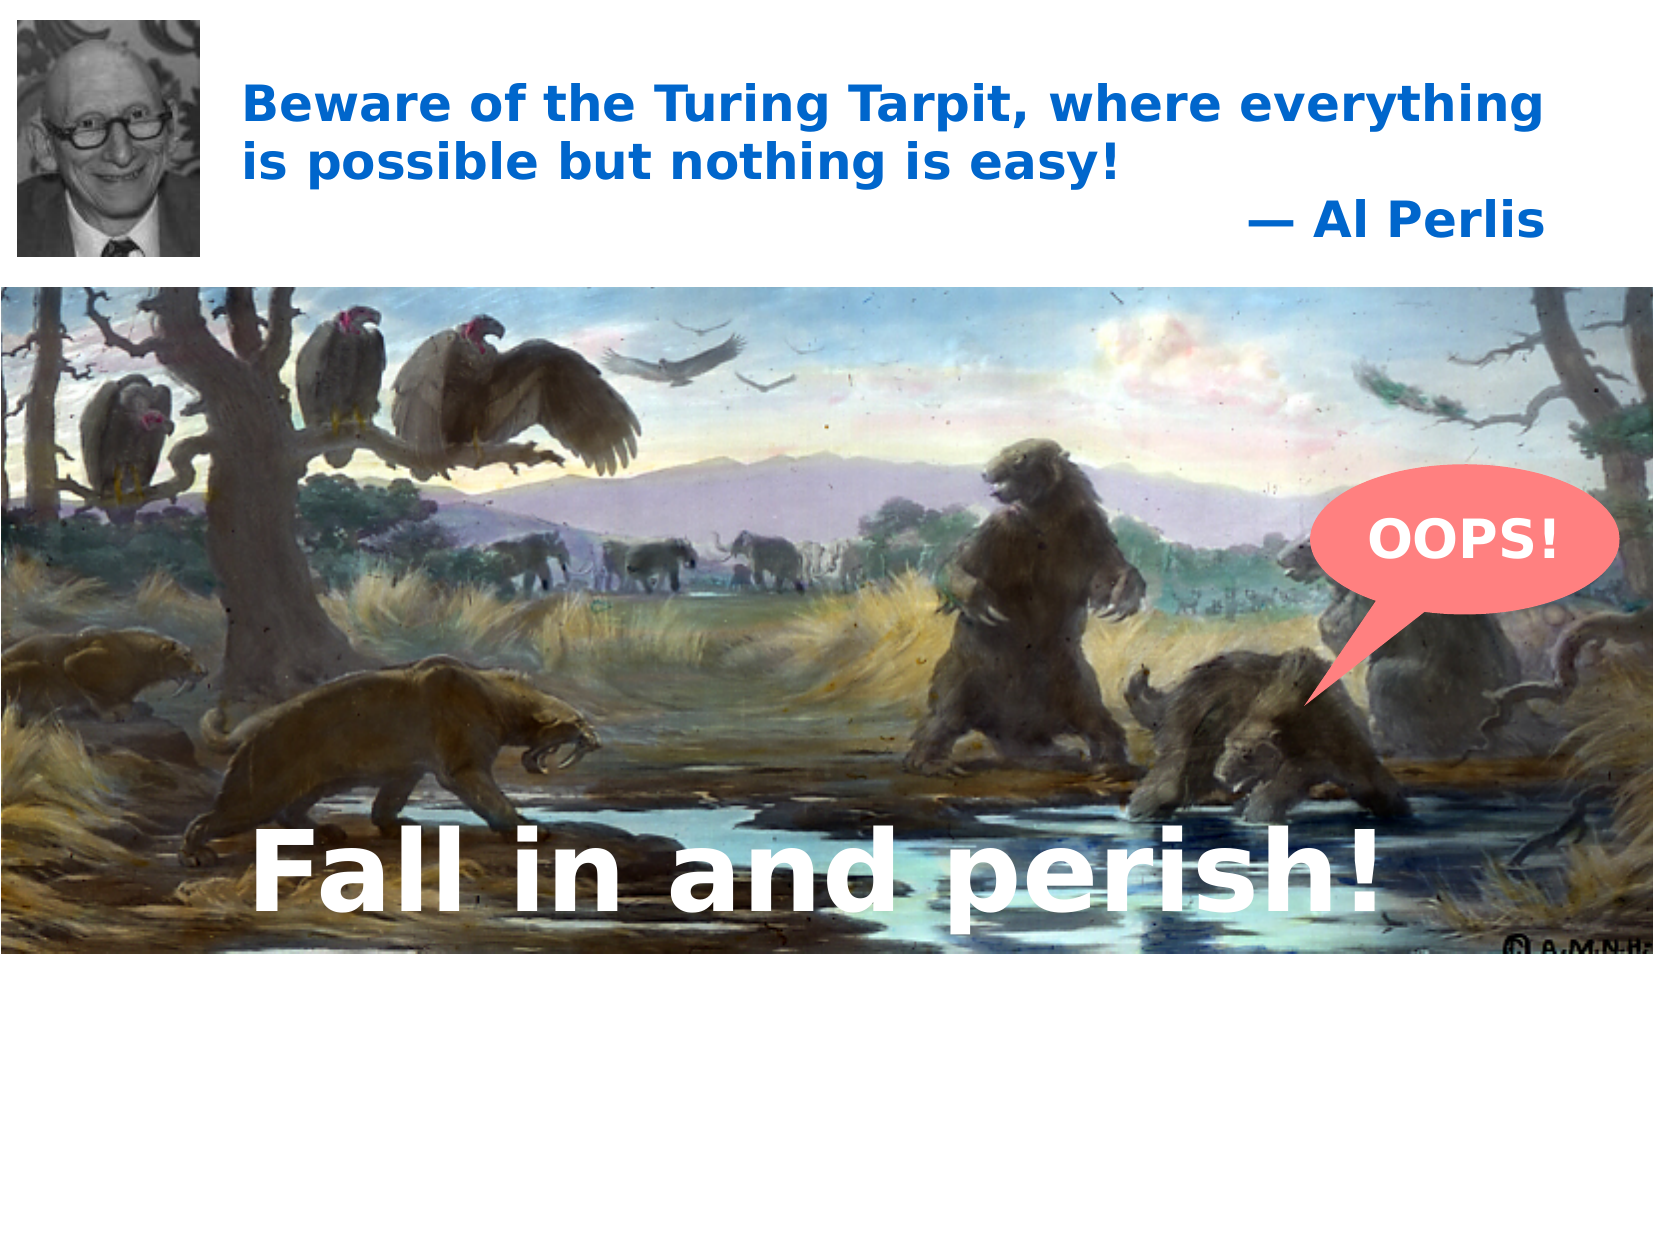

Beware of the Turing Tarpit, where everything is possible but nothing is easy!
— Al Perlis
OOPS!
Fall in and perish!